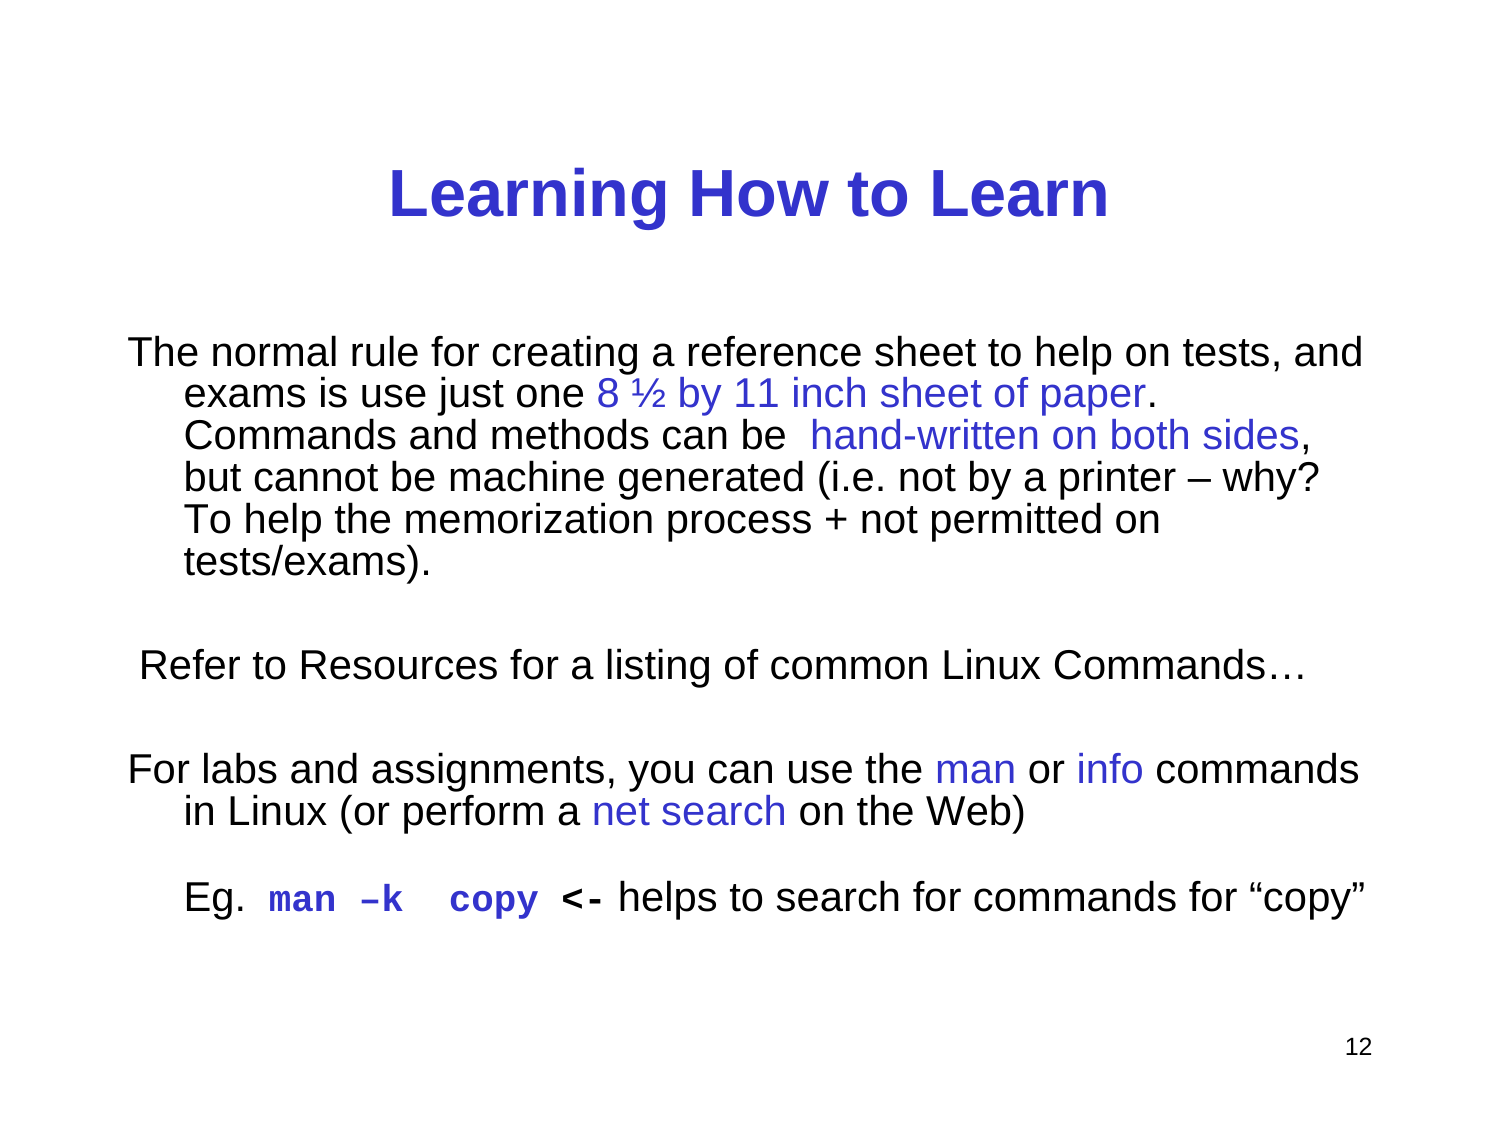

# Learning How to Learn
The normal rule for creating a reference sheet to help on tests, and exams is use just one 8 ½ by 11 inch sheet of paper. Commands and methods can be hand-written on both sides, but cannot be machine generated (i.e. not by a printer – why? To help the memorization process + not permitted on tests/exams).
 Refer to Resources for a listing of common Linux Commands…
For labs and assignments, you can use the man or info commands in Linux (or perform a net search on the Web)
Eg. man –k copy <- helps to search for commands for “copy”
12